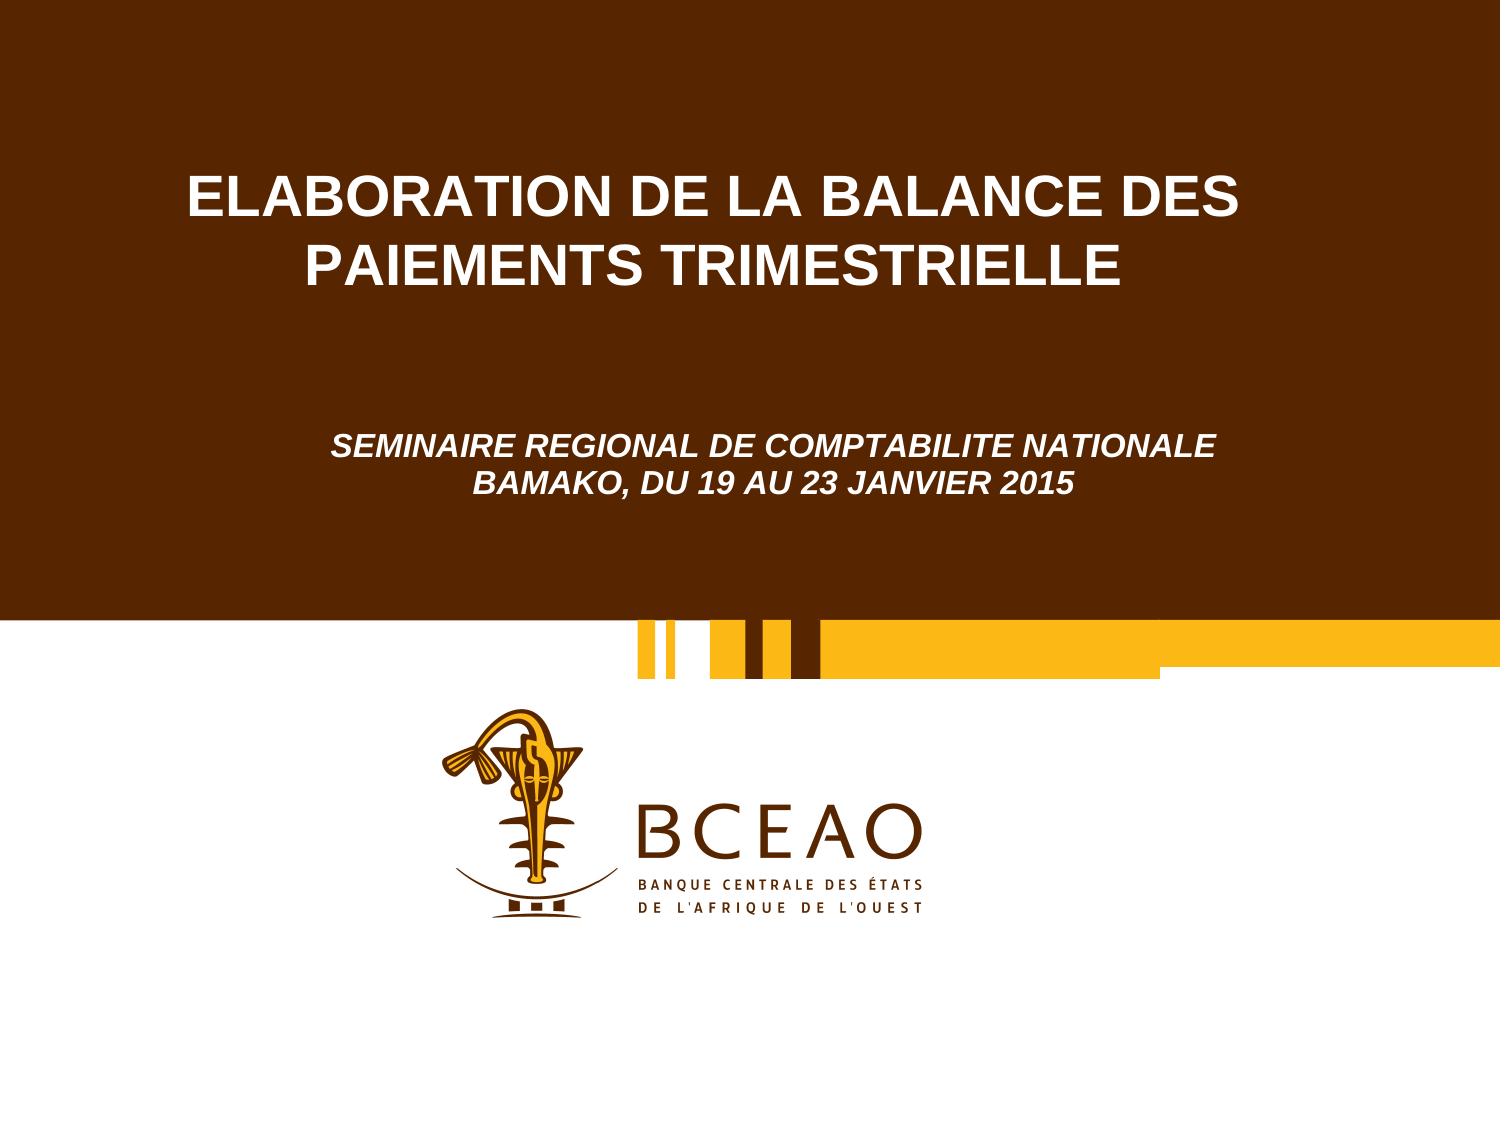

# ELABORATION DE LA BALANCE DES PAIEMENTS TRIMESTRIELLE
SEMINAIRE REGIONAL DE COMPTABILITE NATIONALE
BAMAKO, DU 19 AU 23 JANVIER 2015